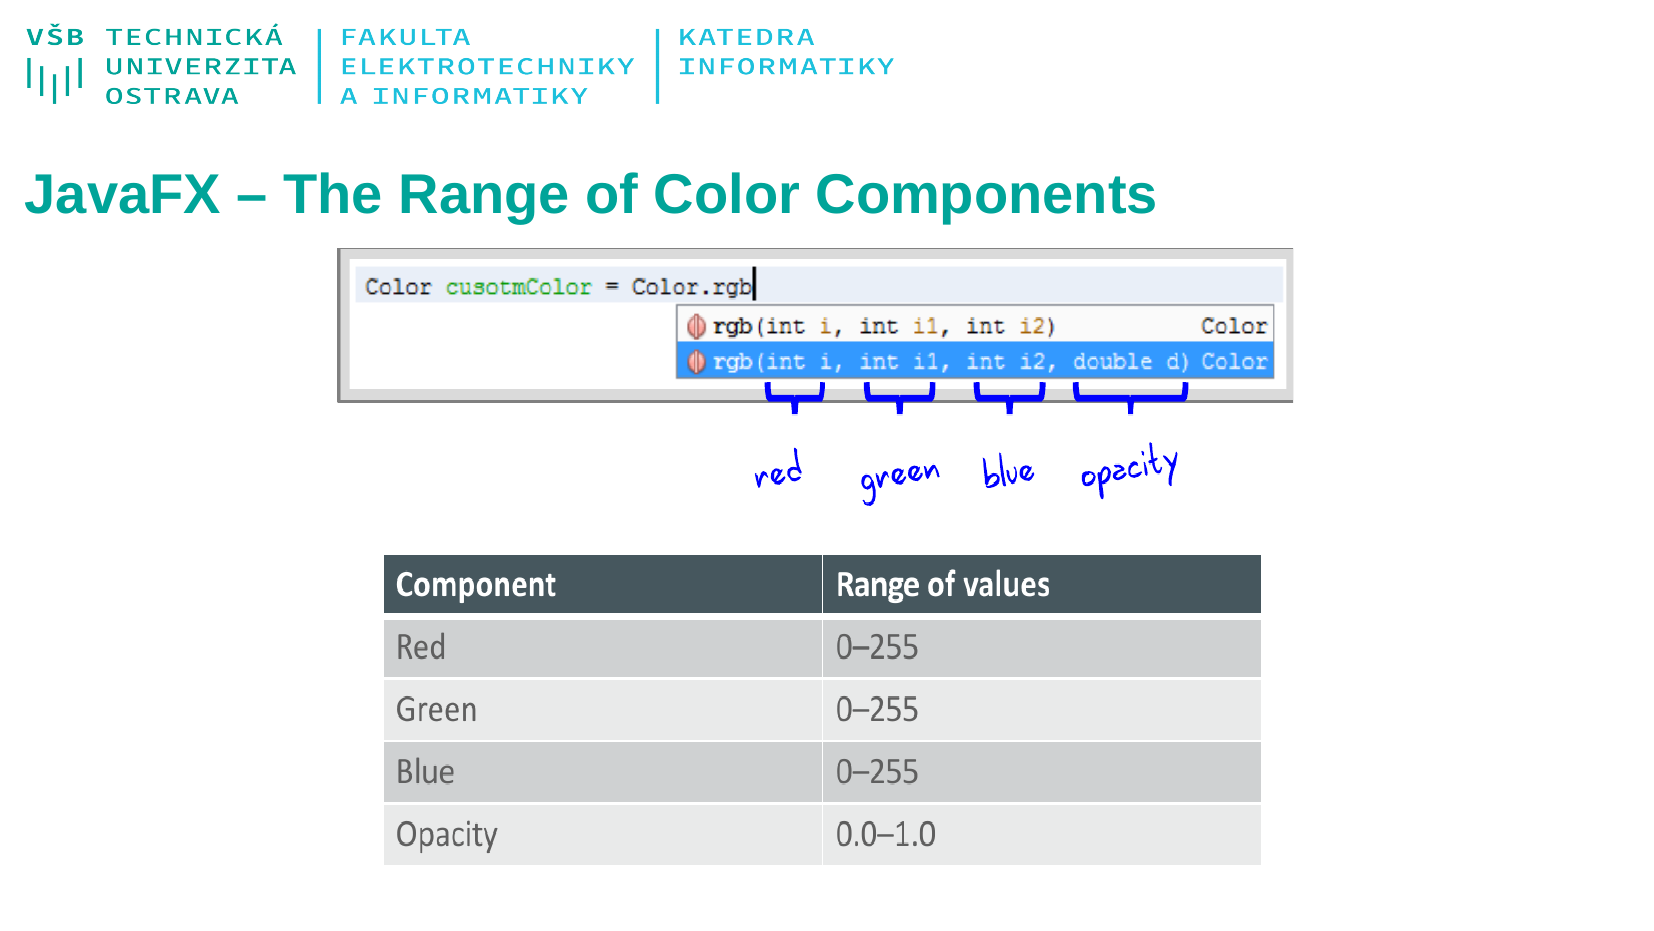

# JavaFX – The Range of Color Components